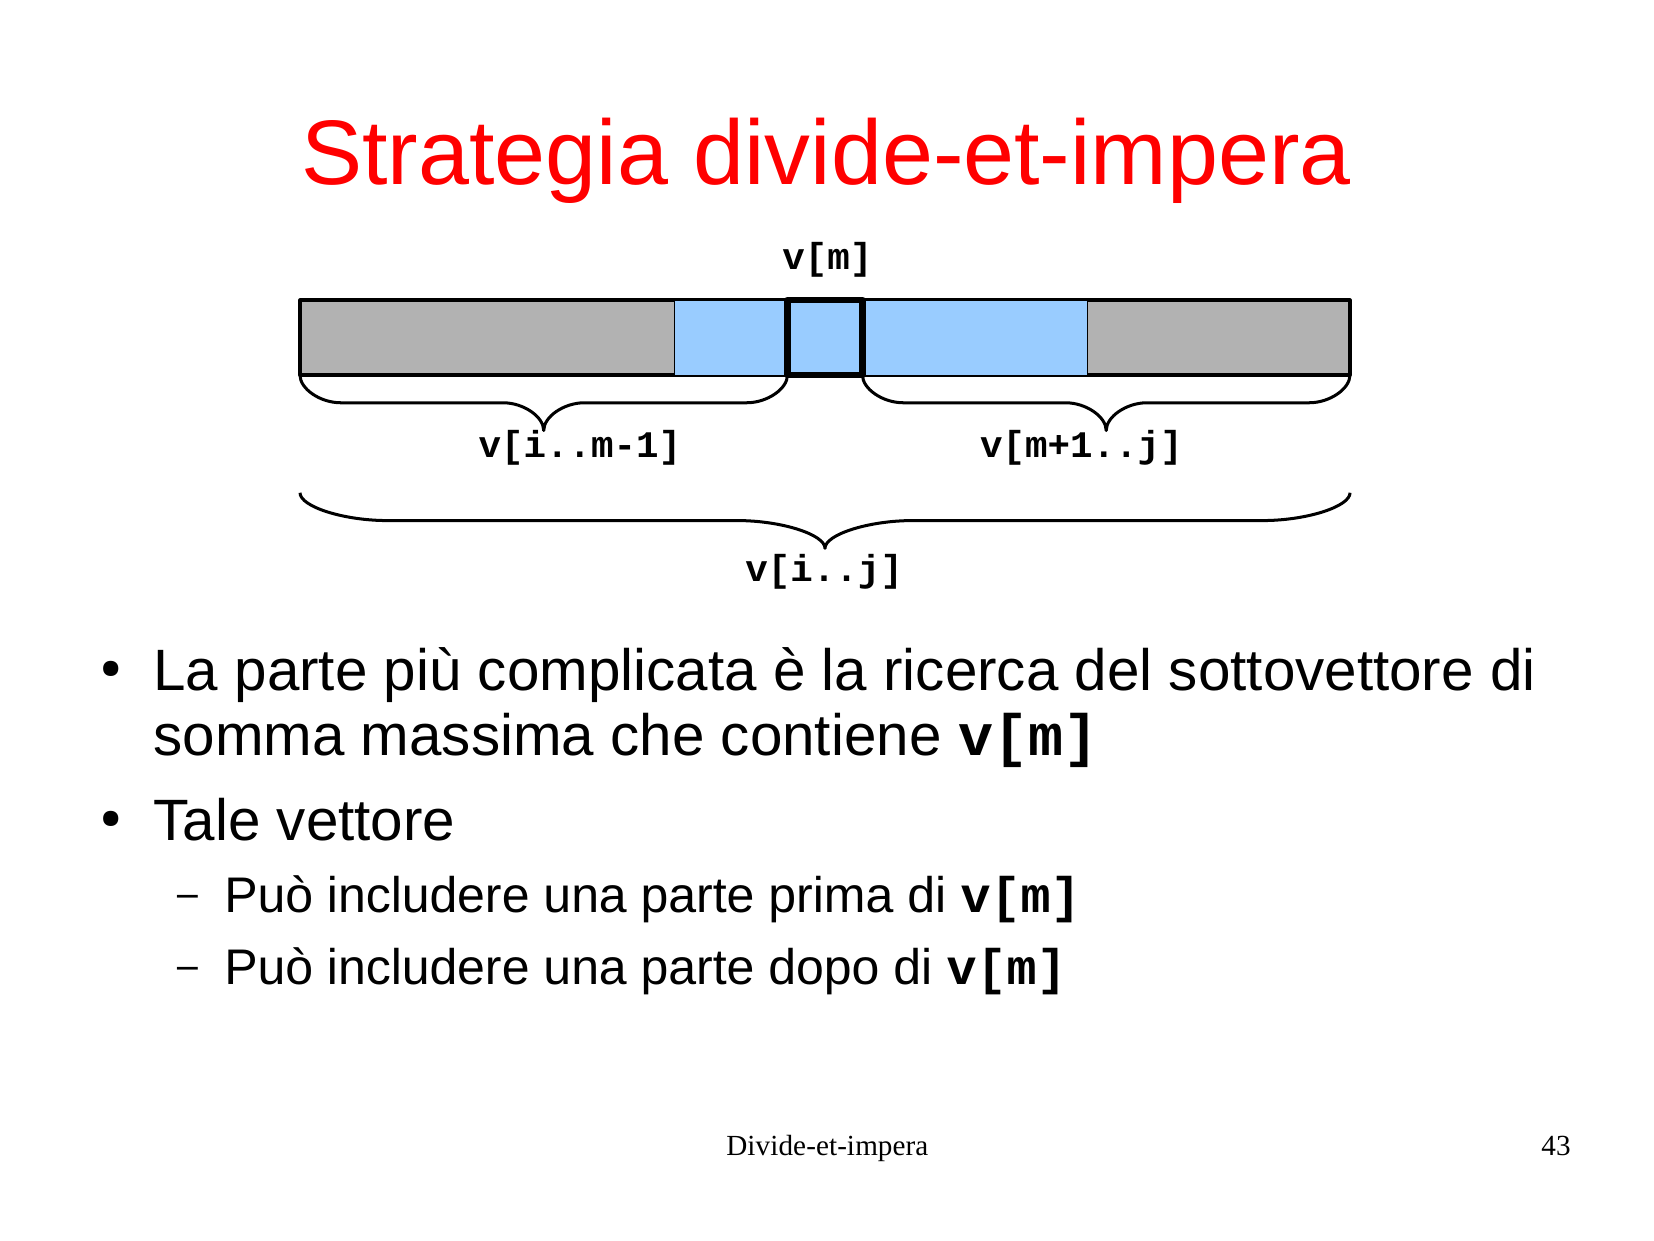

# Strategia divide-et-impera
v[m]
v[i..m-1]
v[m+1..j]
v[i..j]
La parte più complicata è la ricerca del sottovettore di somma massima che contiene v[m]
Tale vettore
Può includere una parte prima di v[m]
Può includere una parte dopo di v[m]
Divide-et-impera
43